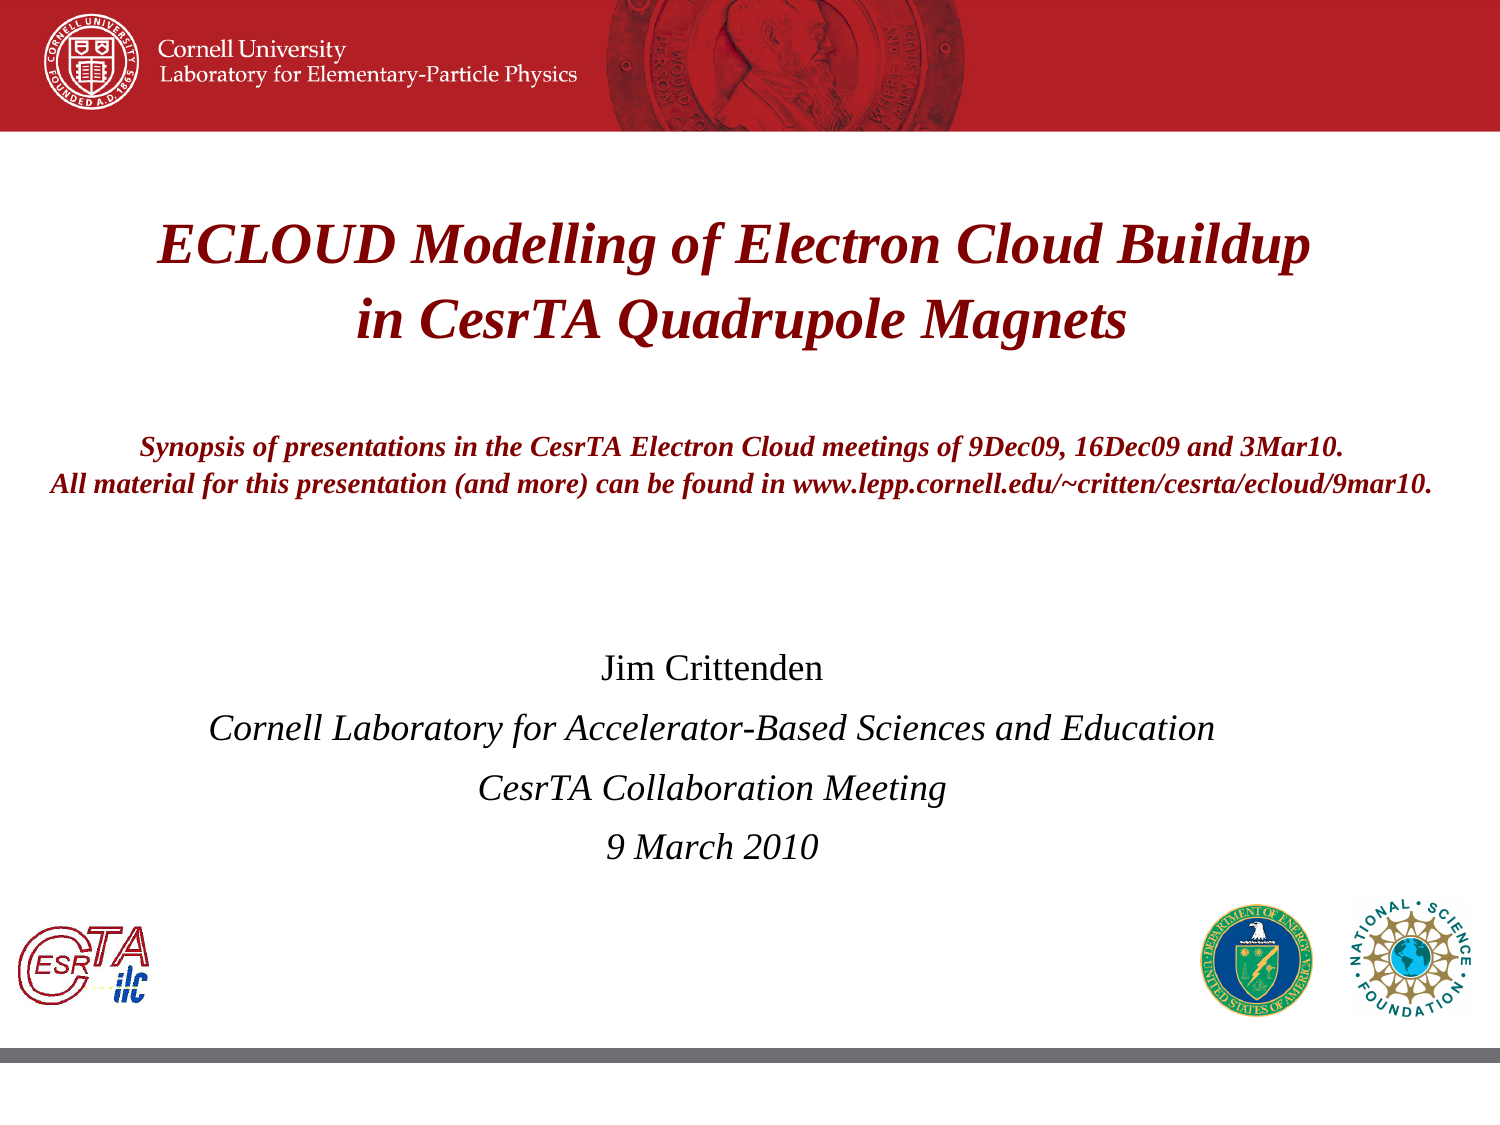

# ECLOUD Modelling of Electron Cloud Buildup in CesrTA Quadrupole Magnets Synopsis of presentations in the CesrTA Electron Cloud meetings of 9Dec09, 16Dec09 and 3Mar10. All material for this presentation (and more) can be found in www.lepp.cornell.edu/~critten/cesrta/ecloud/9mar10.
Jim Crittenden
Cornell Laboratory for Accelerator-Based Sciences and Education
CesrTA Collaboration Meeting
9 March 2010